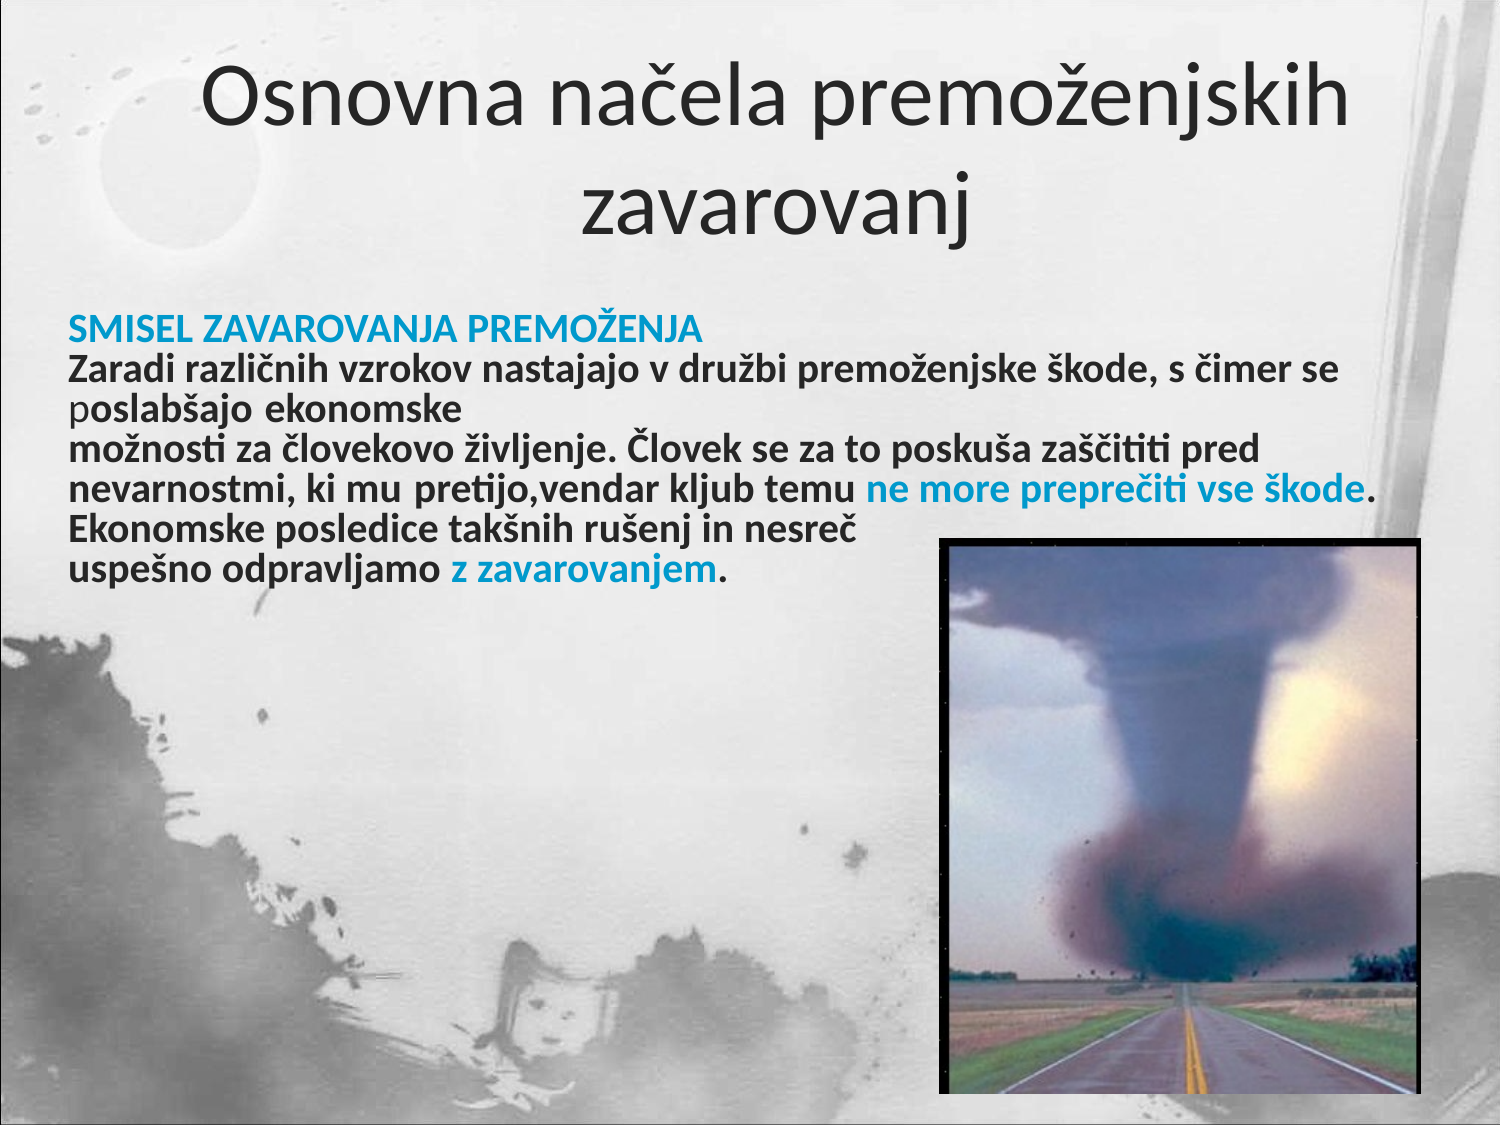

# Osnovna načela premoženjskih zavarovanj
SMISEL ZAVAROVANJA PREMOŽENJA
Zaradi različnih vzrokov nastajajo v družbi premoženjske škode, s čimer se
poslabšajo ekonomske
možnosti za človekovo življenje. Človek se za to poskuša zaščititi pred
nevarnostmi, ki mu pretijo,vendar kljub temu ne more preprečiti vse škode.
Ekonomske posledice takšnih rušenj in nesreč
uspešno odpravljamo z zavarovanjem.